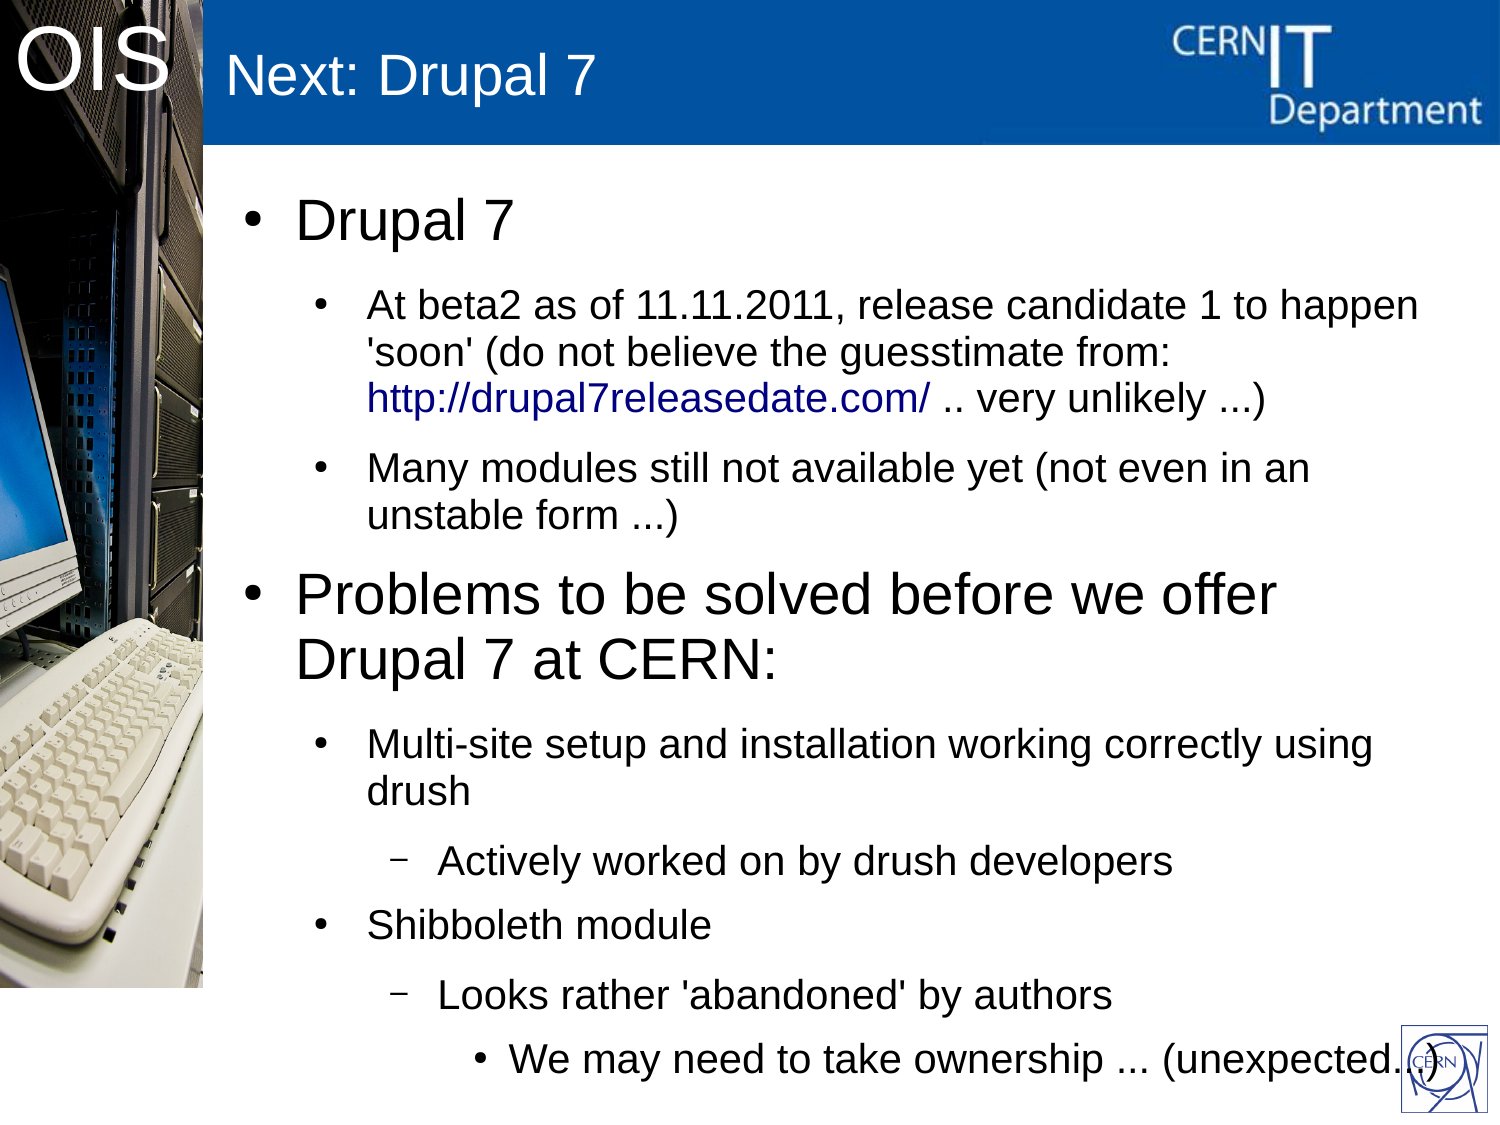

# Next: Drupal 7
Drupal 7
At beta2 as of 11.11.2011, release candidate 1 to happen 'soon' (do not believe the guesstimate from: http://drupal7releasedate.com/ .. very unlikely ...)
Many modules still not available yet (not even in an unstable form ...)
Problems to be solved before we offer Drupal 7 at CERN:
Multi-site setup and installation working correctly using drush
Actively worked on by drush developers
Shibboleth module
Looks rather 'abandoned' by authors
We may need to take ownership ... (unexpected...)